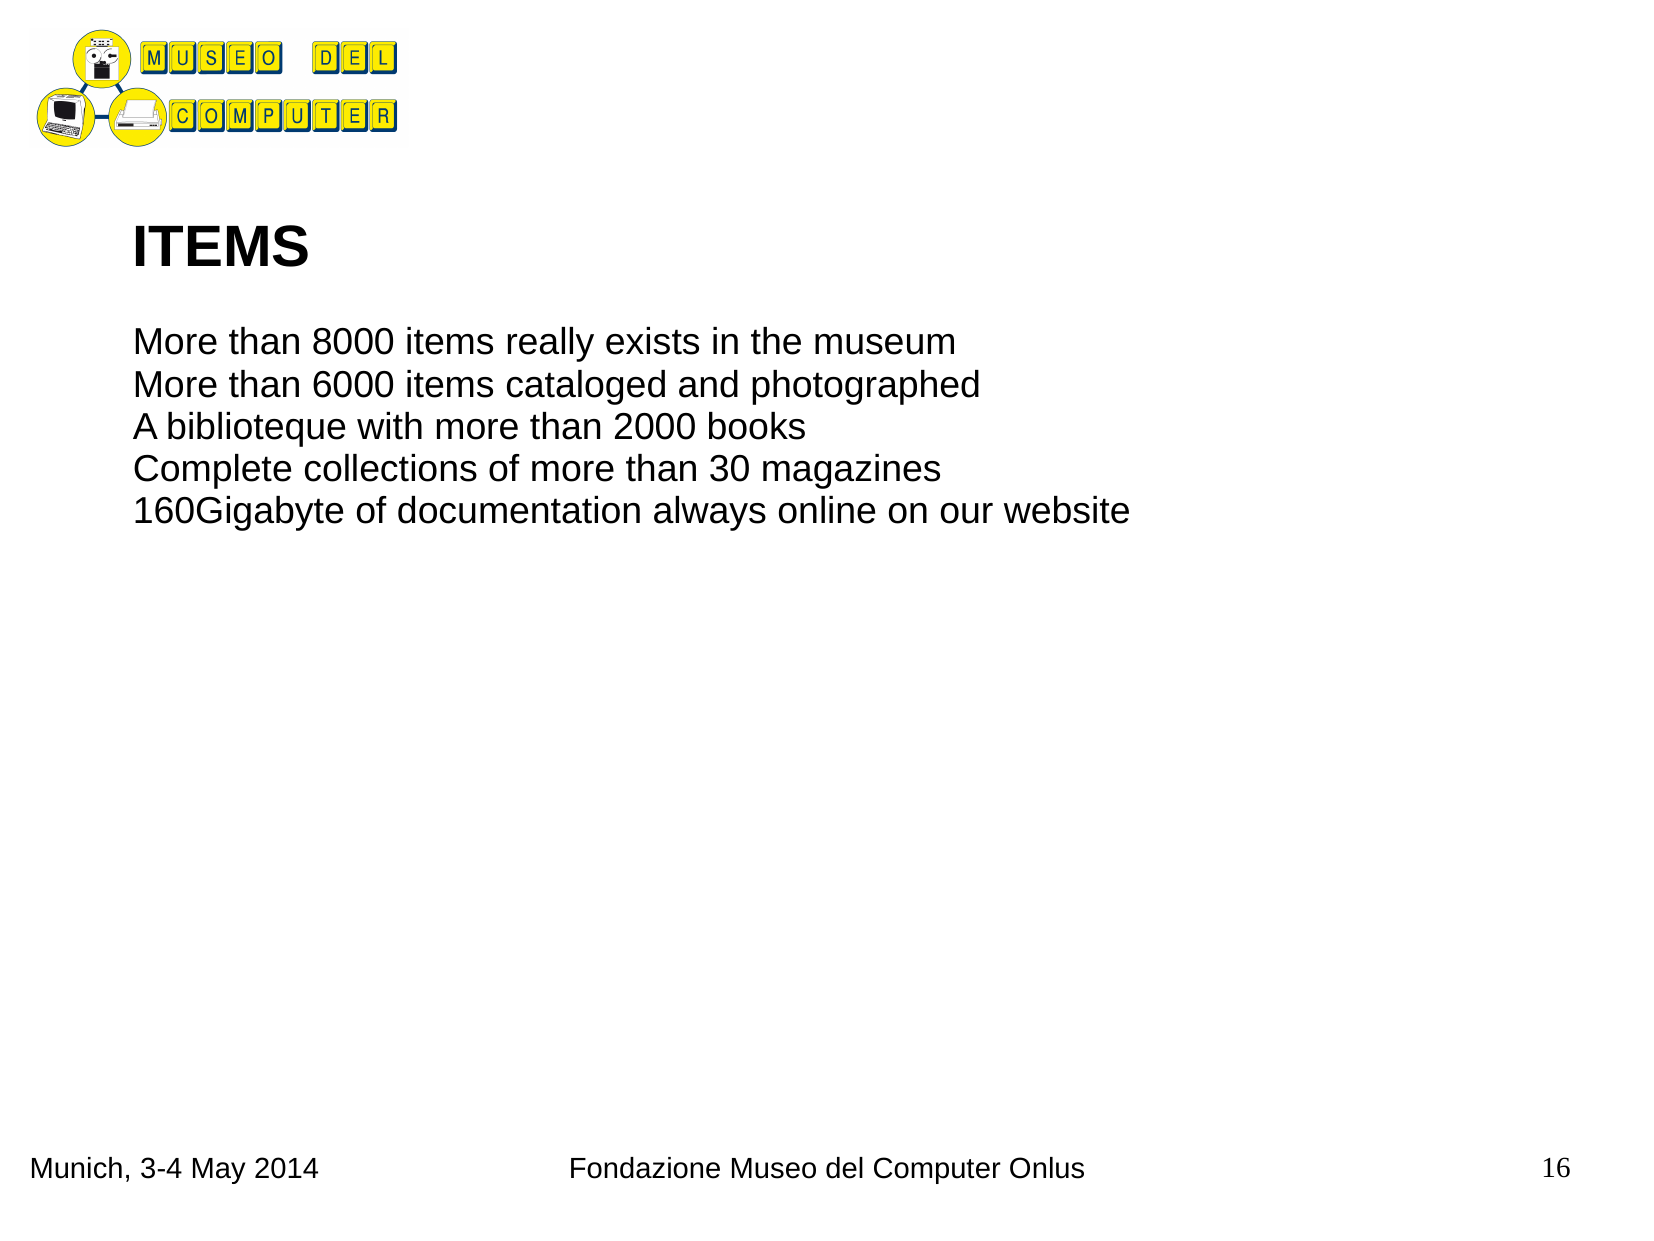

ITEMS
More than 8000 items really exists in the museum
More than 6000 items cataloged and photographed
A biblioteque with more than 2000 books
Complete collections of more than 30 magazines
160Gigabyte of documentation always online on our website
16